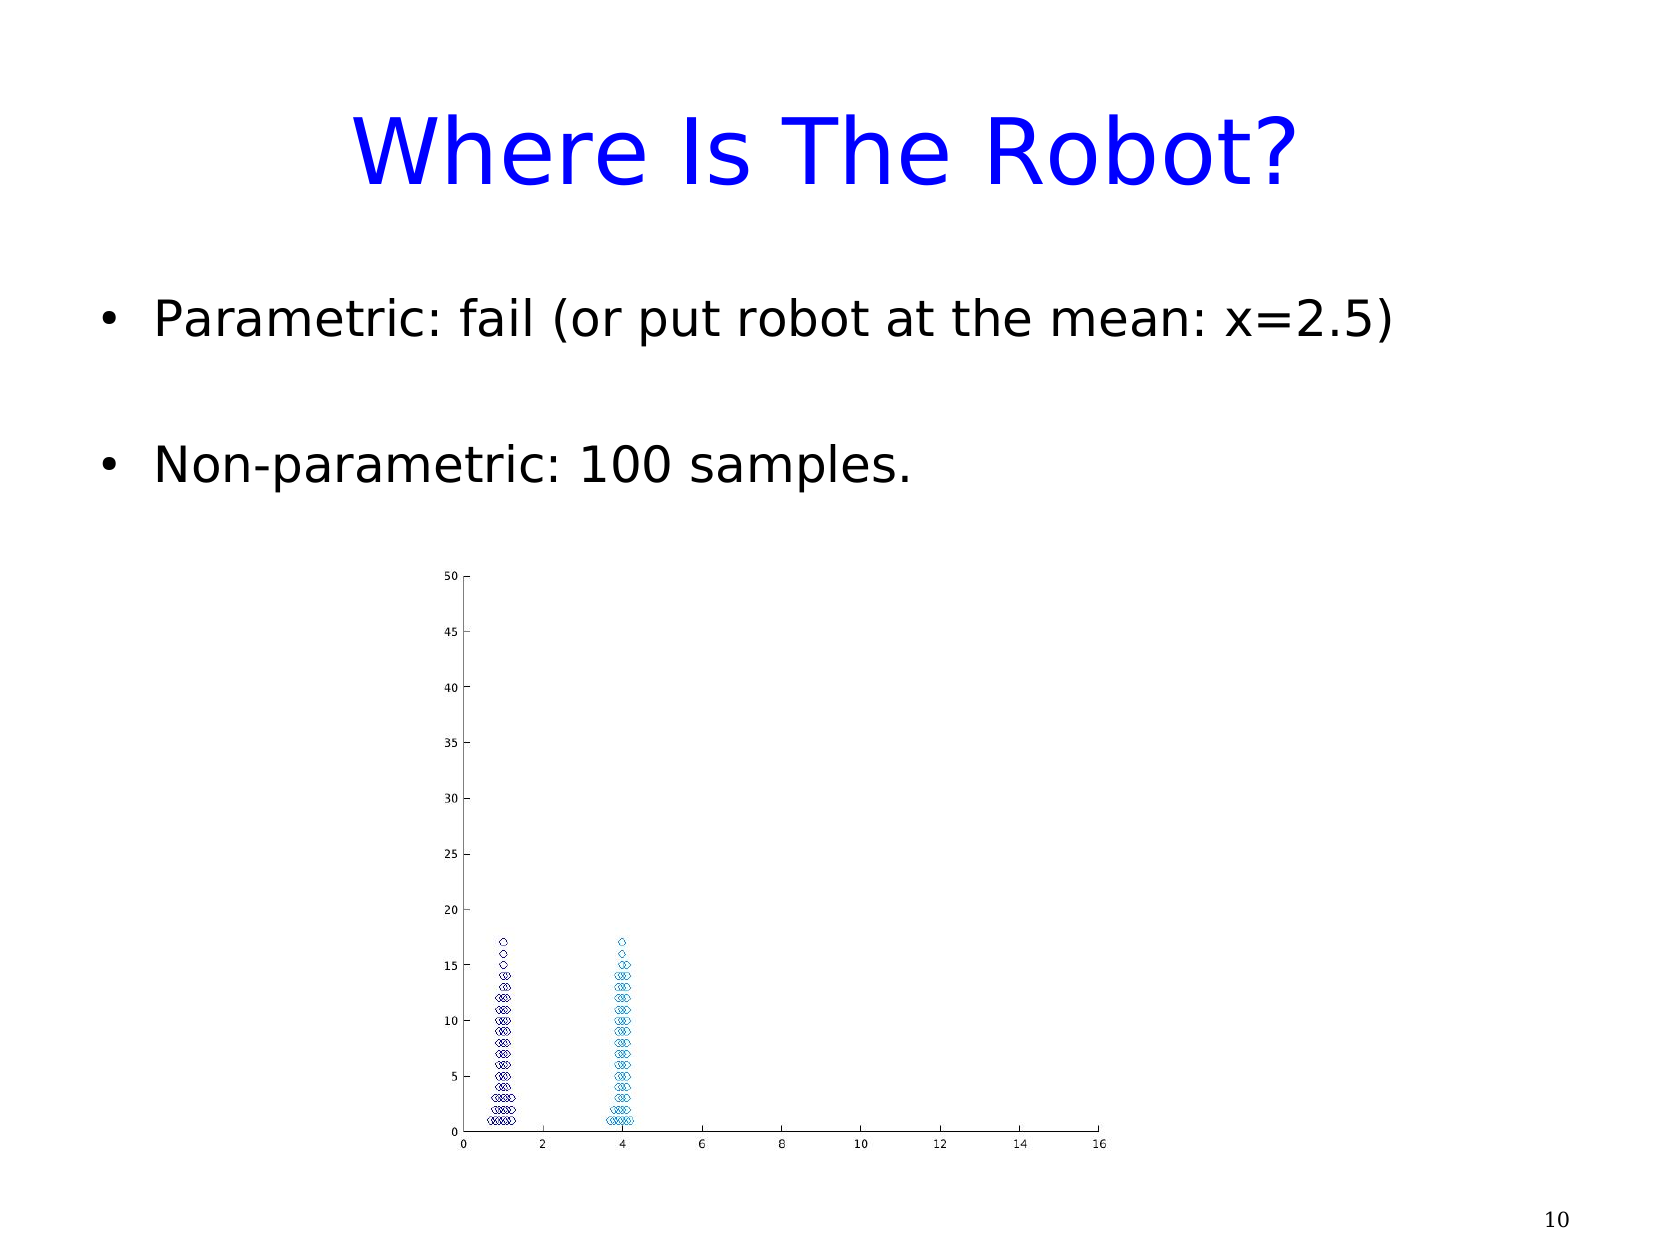

# Where Is The Robot?
Parametric: fail (or put robot at the mean: x=2.5)
Non-parametric: 100 samples.
10